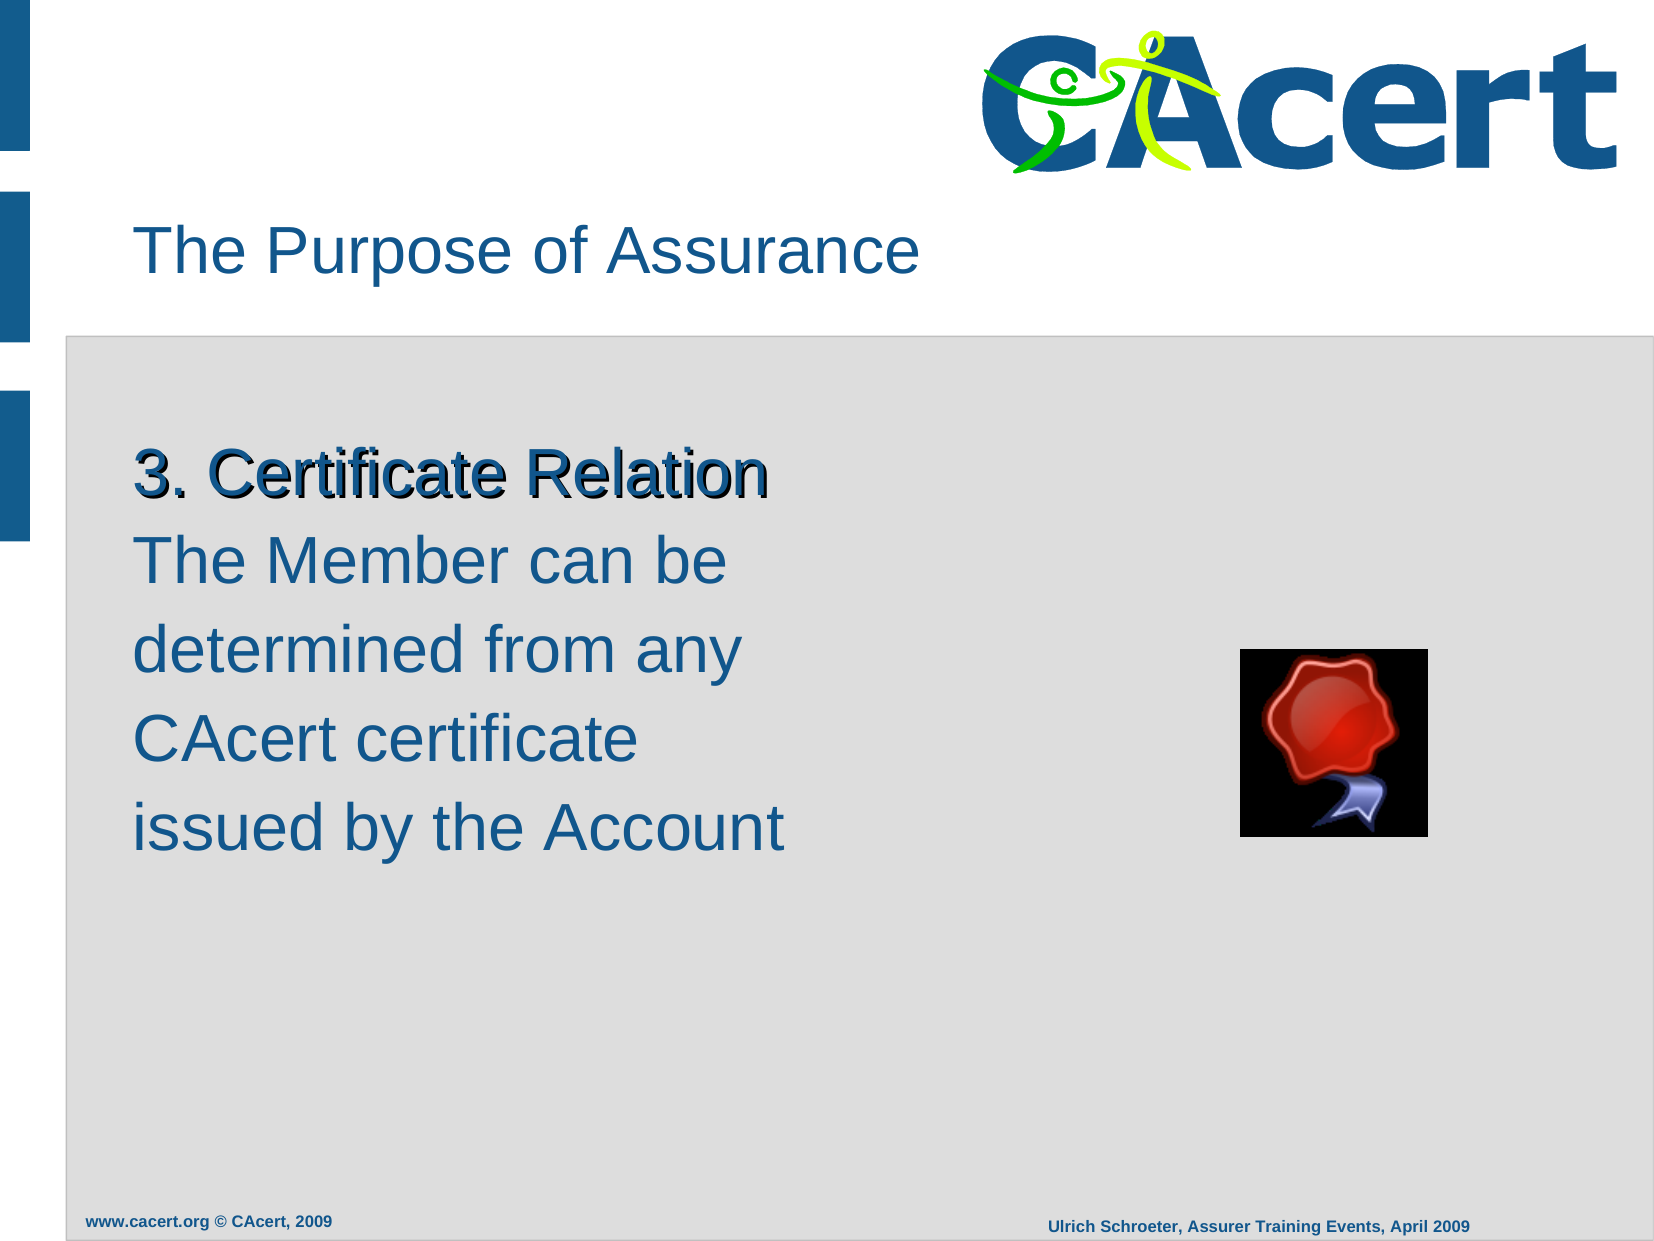

The Purpose of Assurance
3. Certificate Relation
The Member can be
determined from any
CAcert certificate
issued by the Account